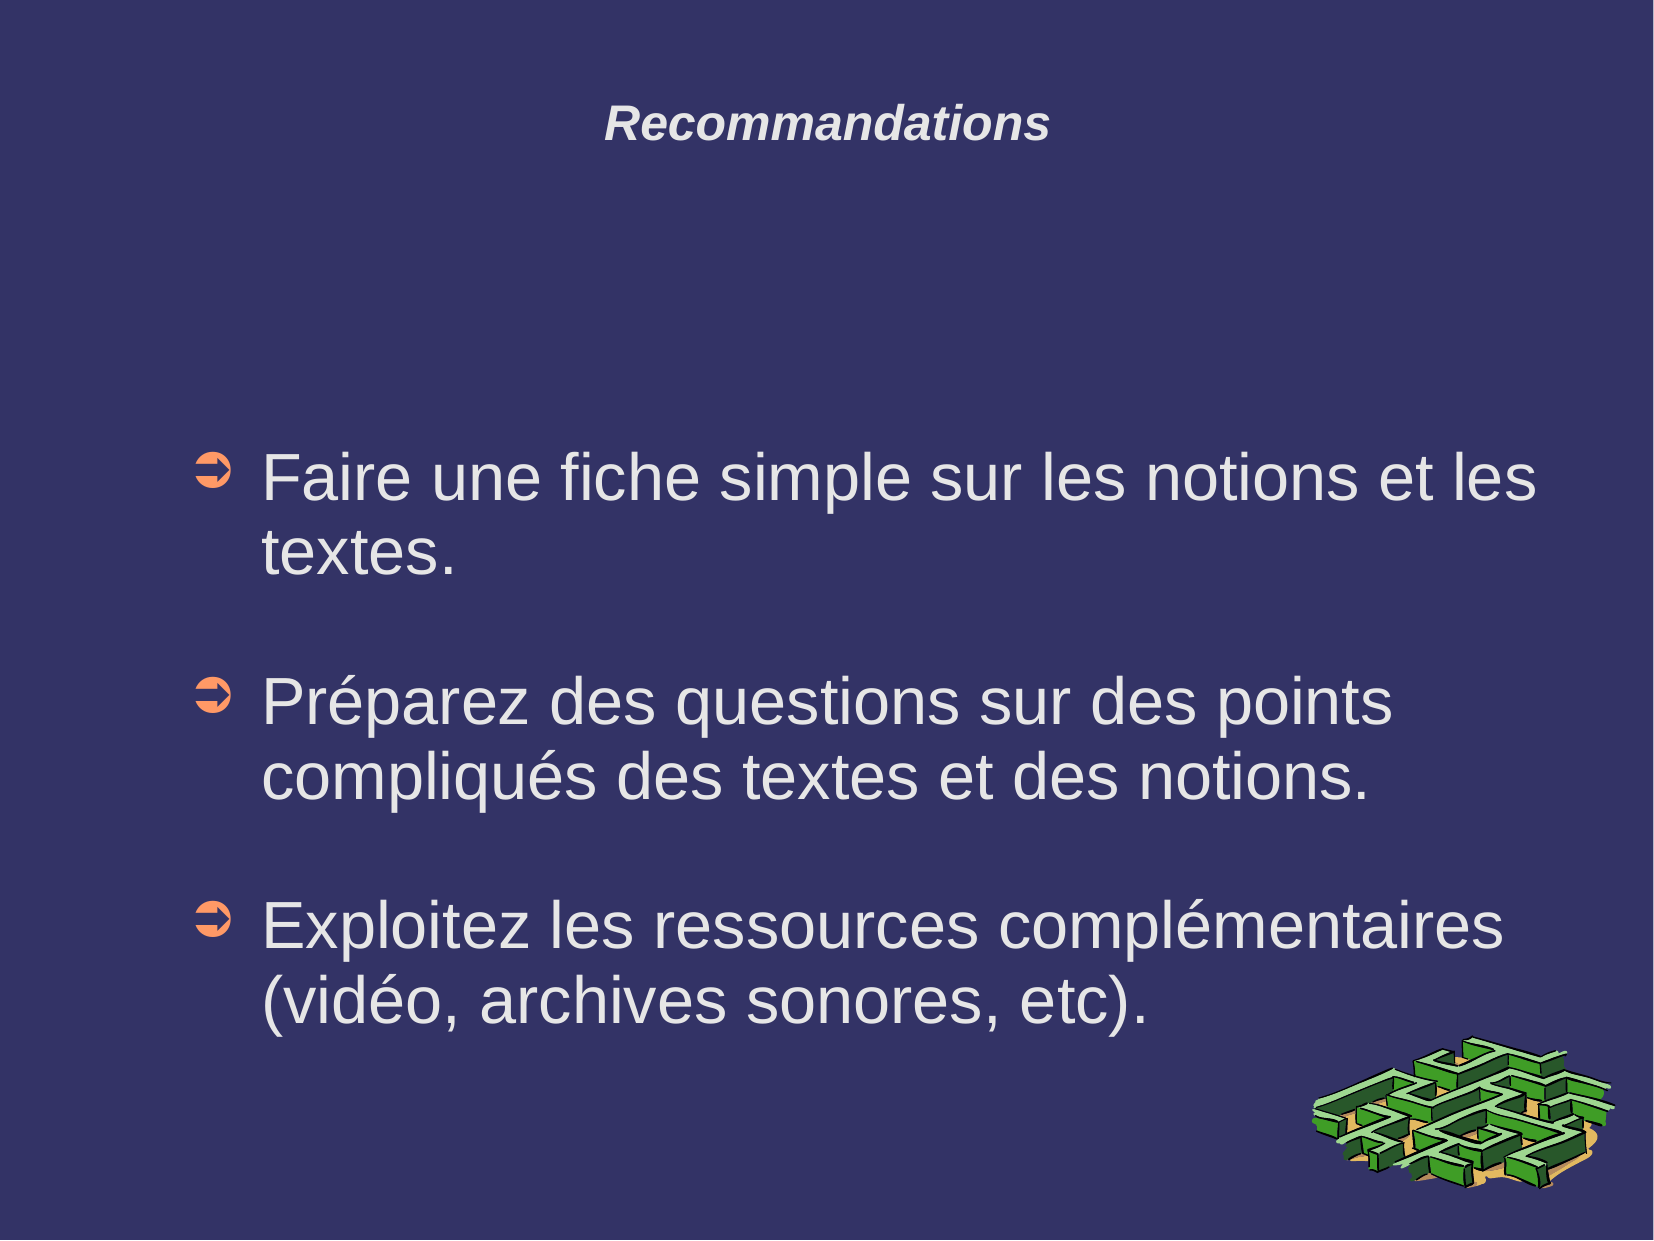

# Recommandations
Faire une fiche simple sur les notions et les textes.
Préparez des questions sur des points compliqués des textes et des notions.
Exploitez les ressources complémentaires (vidéo, archives sonores, etc).